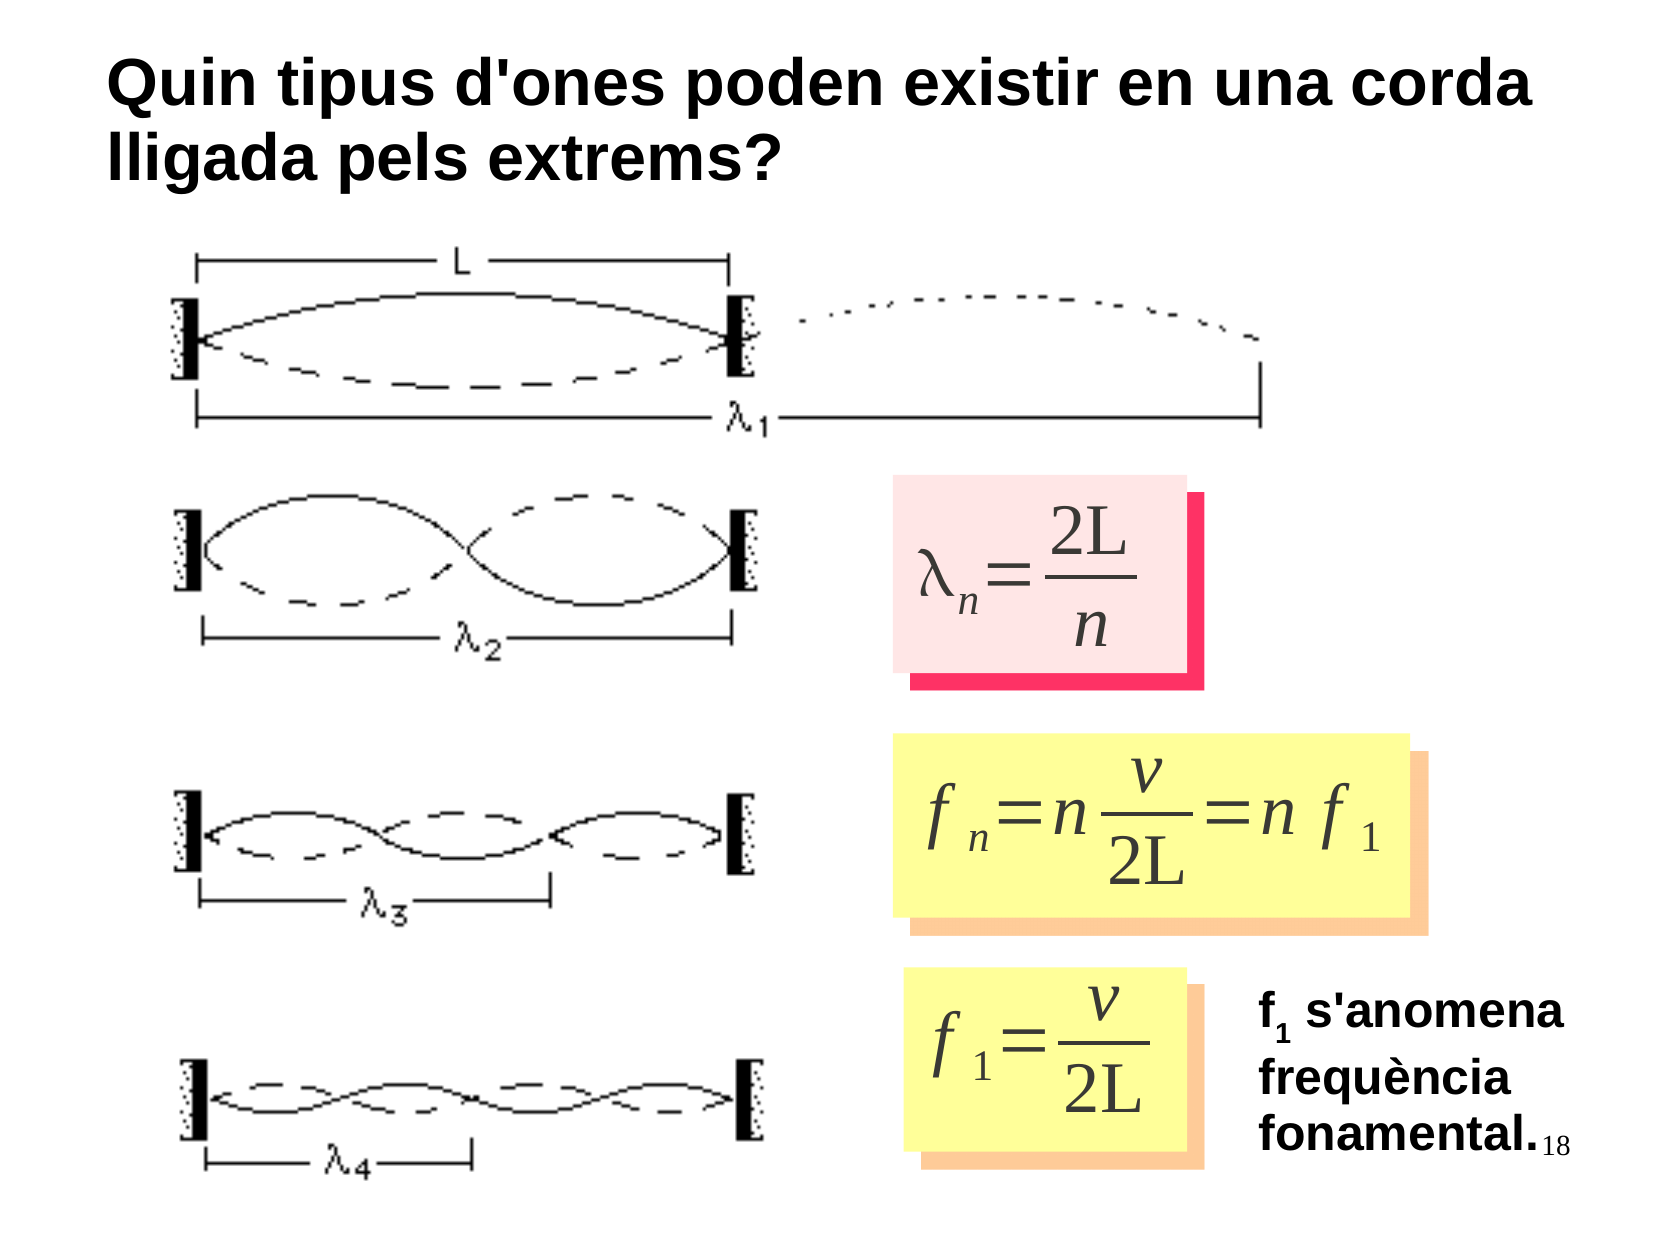

Quin tipus d'ones poden existir en una corda lligada pels extrems?
f1 s'anomena frequència fonamental.
18